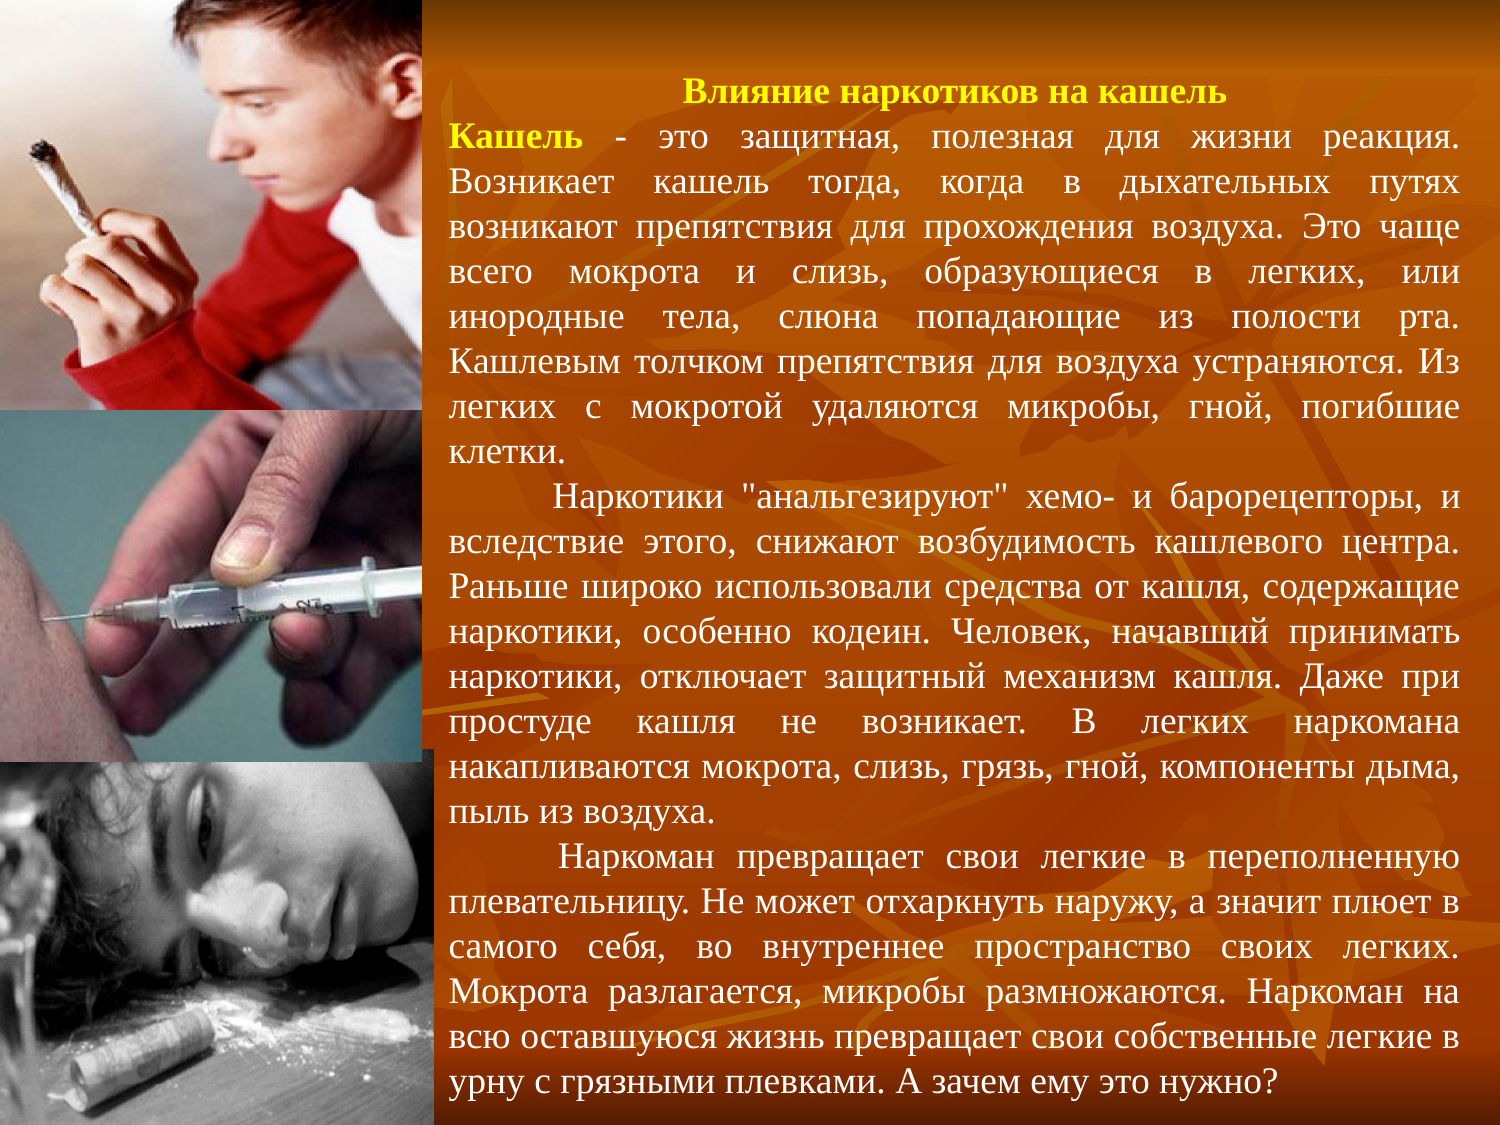

Влияние наркотиков на кашель
Кашель - это защитная, полезная для жизни реакция. Возникает кашель тогда, когда в дыхательных путях возникают препятствия для прохождения воздуха. Это чаще всего мокрота и слизь, образующиеся в легких, или инородные тела, слюна попадающие из полости рта. Кашлевым толчком препятствия для воздуха устраняются. Из легких с мокротой удаляются микробы, гной, погибшие клетки.
 Наркотики "анальгезируют" хемо- и барорецепторы, и вследствие этого, снижают возбудимость кашлевого центра. Раньше широко использовали средства от кашля, содержащие наркотики, особенно кодеин. Человек, начавший принимать наркотики, отключает защитный механизм кашля. Даже при простуде кашля не возникает. В легких наркомана накапливаются мокрота, слизь, грязь, гной, компоненты дыма, пыль из воздуха.
 Наркоман превращает свои легкие в переполненную плевательницу. Не может отхаркнуть наружу, а значит плюет в самого себя, во внутреннее пространство своих легких. Мокрота разлагается, микробы размножаются. Наркоман на всю оставшуюся жизнь превращает свои собственные легкие в урну с грязными плевками. А зачем ему это нужно?